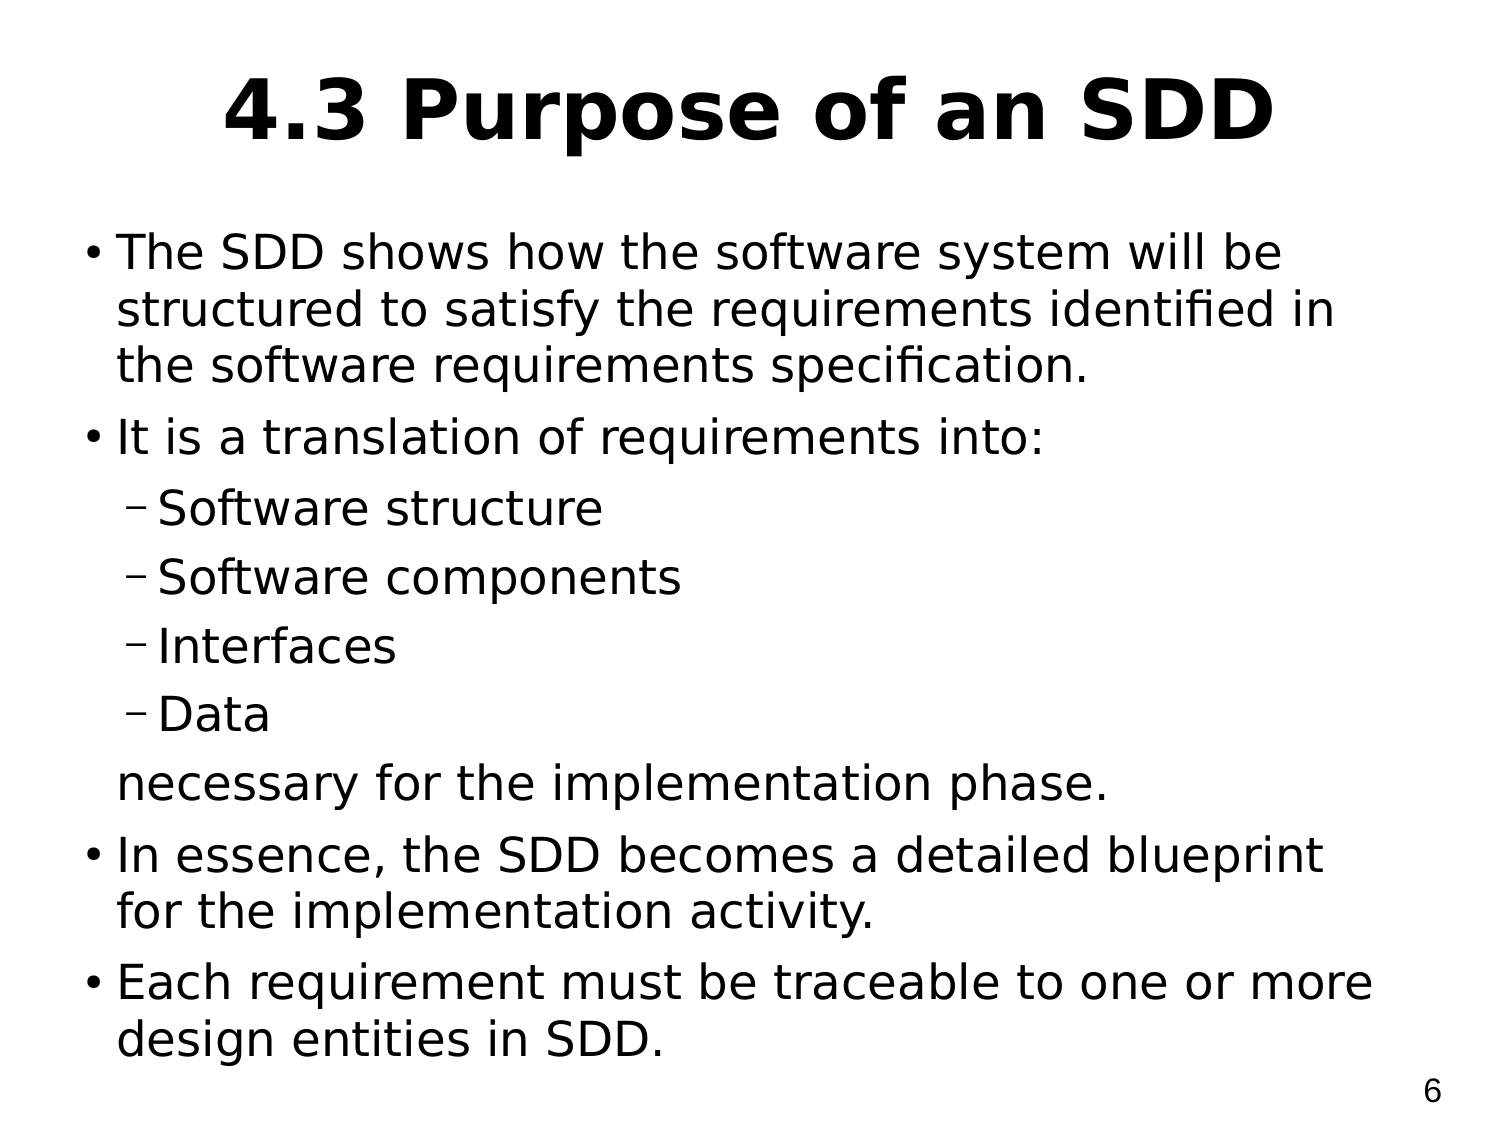

# 4.3 Purpose of an SDD
The SDD shows how the software system will be structured to satisfy the requirements identified in the software requirements specification.
It is a translation of requirements into:
Software structure
Software components
Interfaces
Data
necessary for the implementation phase.
In essence, the SDD becomes a detailed blueprint for the implementation activity.
Each requirement must be traceable to one or more design entities in SDD.